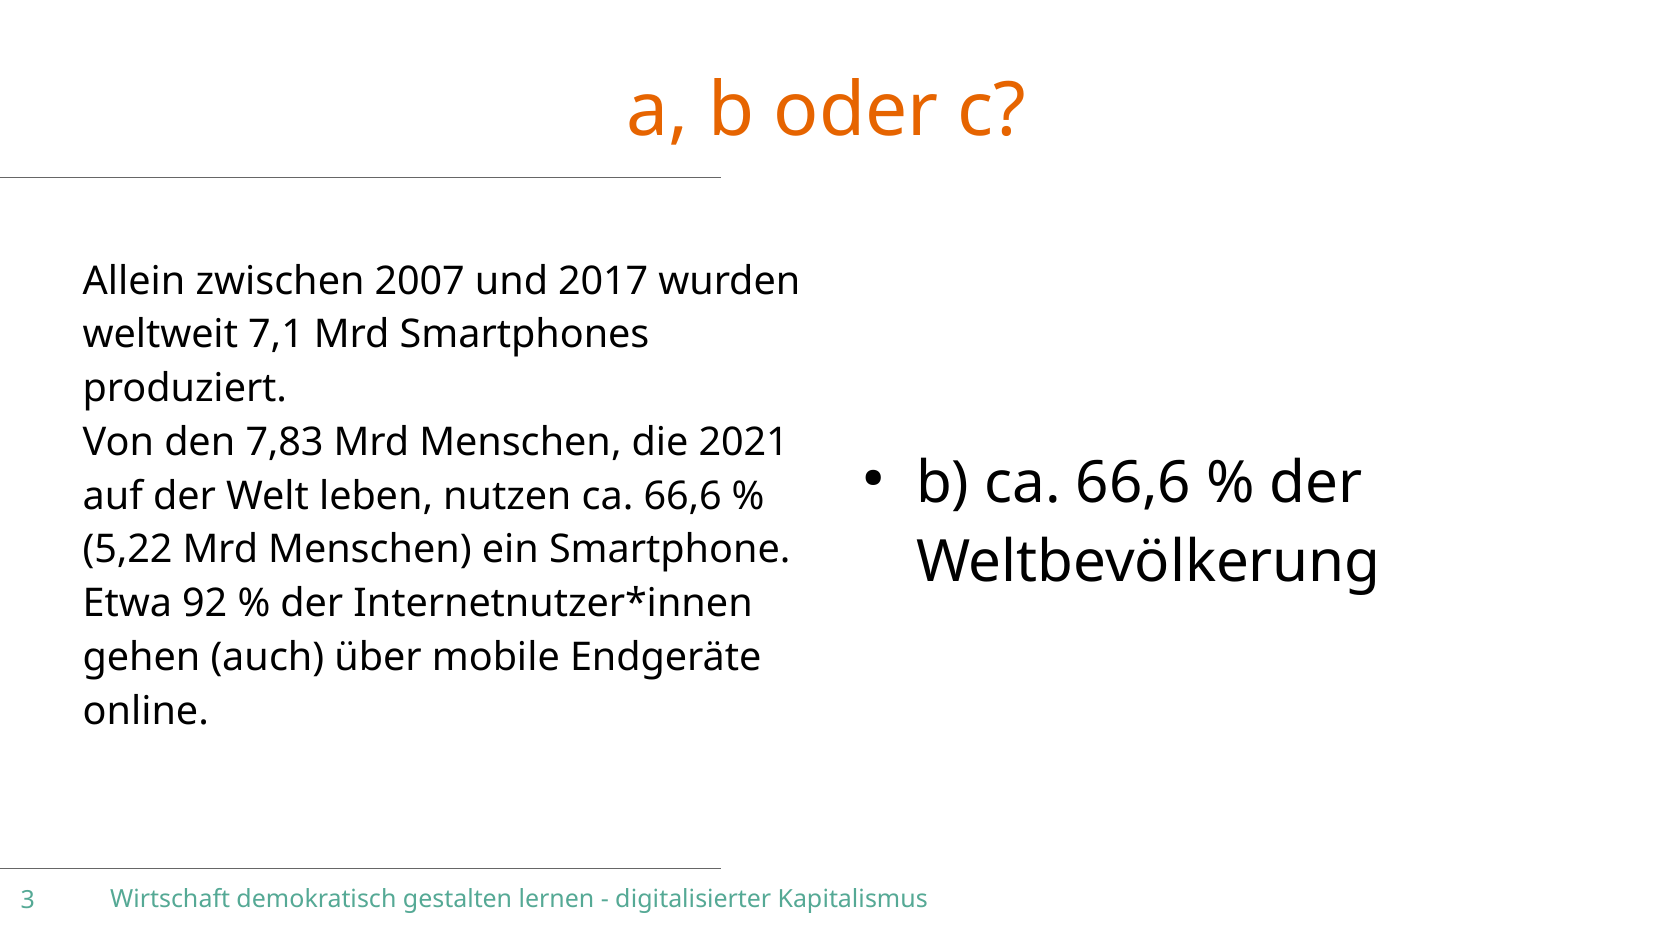

a, b oder c?
# Allein zwischen 2007 und 2017 wurden weltweit 7,1 Mrd Smartphones produziert. Von den 7,83 Mrd Menschen, die 2021 auf der Welt leben, nutzen ca. 66,6 % (5,22 Mrd Menschen) ein Smartphone. Etwa 92 % der Internetnutzer*innen gehen (auch) über mobile Endgeräte online.
b) ca. 66,6 % der Weltbevölkerung